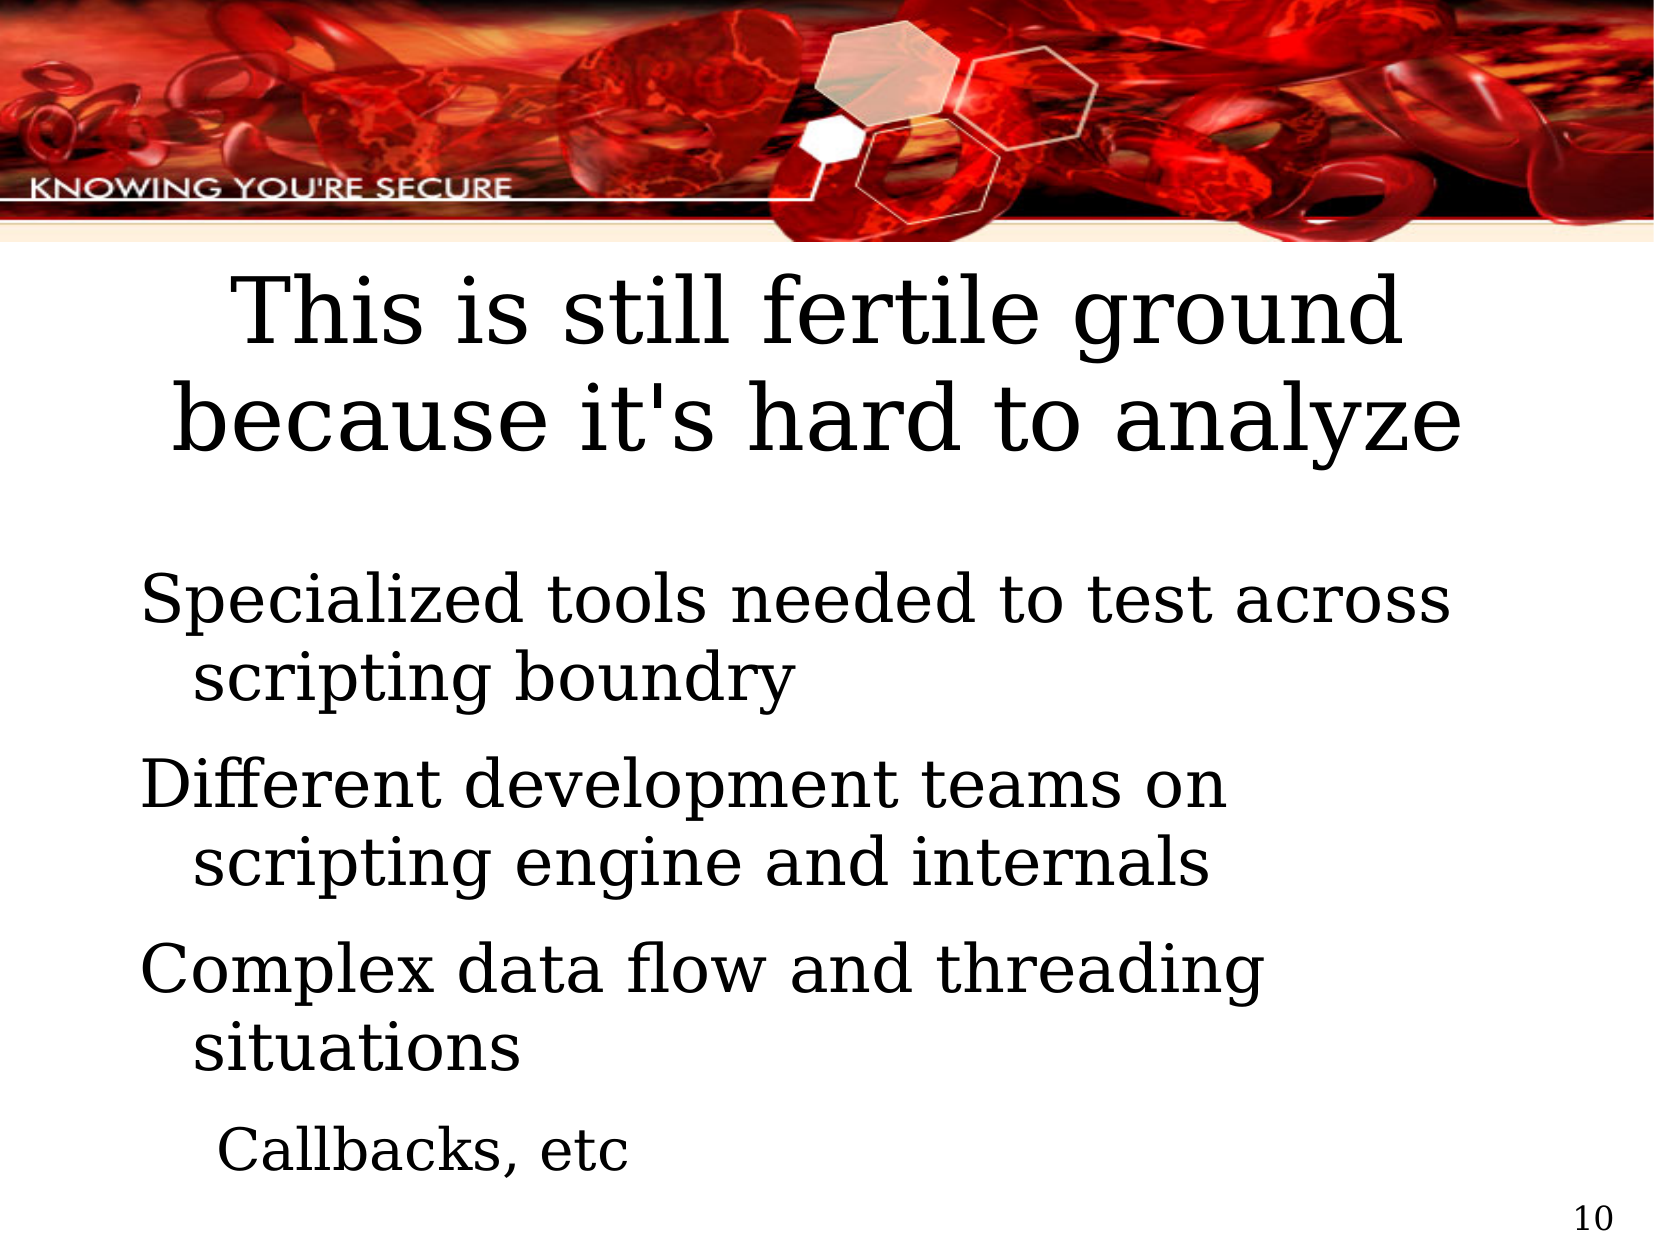

# This is still fertile ground because it's hard to analyze
Specialized tools needed to test across scripting boundry
Different development teams on scripting engine and internals
Complex data flow and threading situations
Callbacks, etc